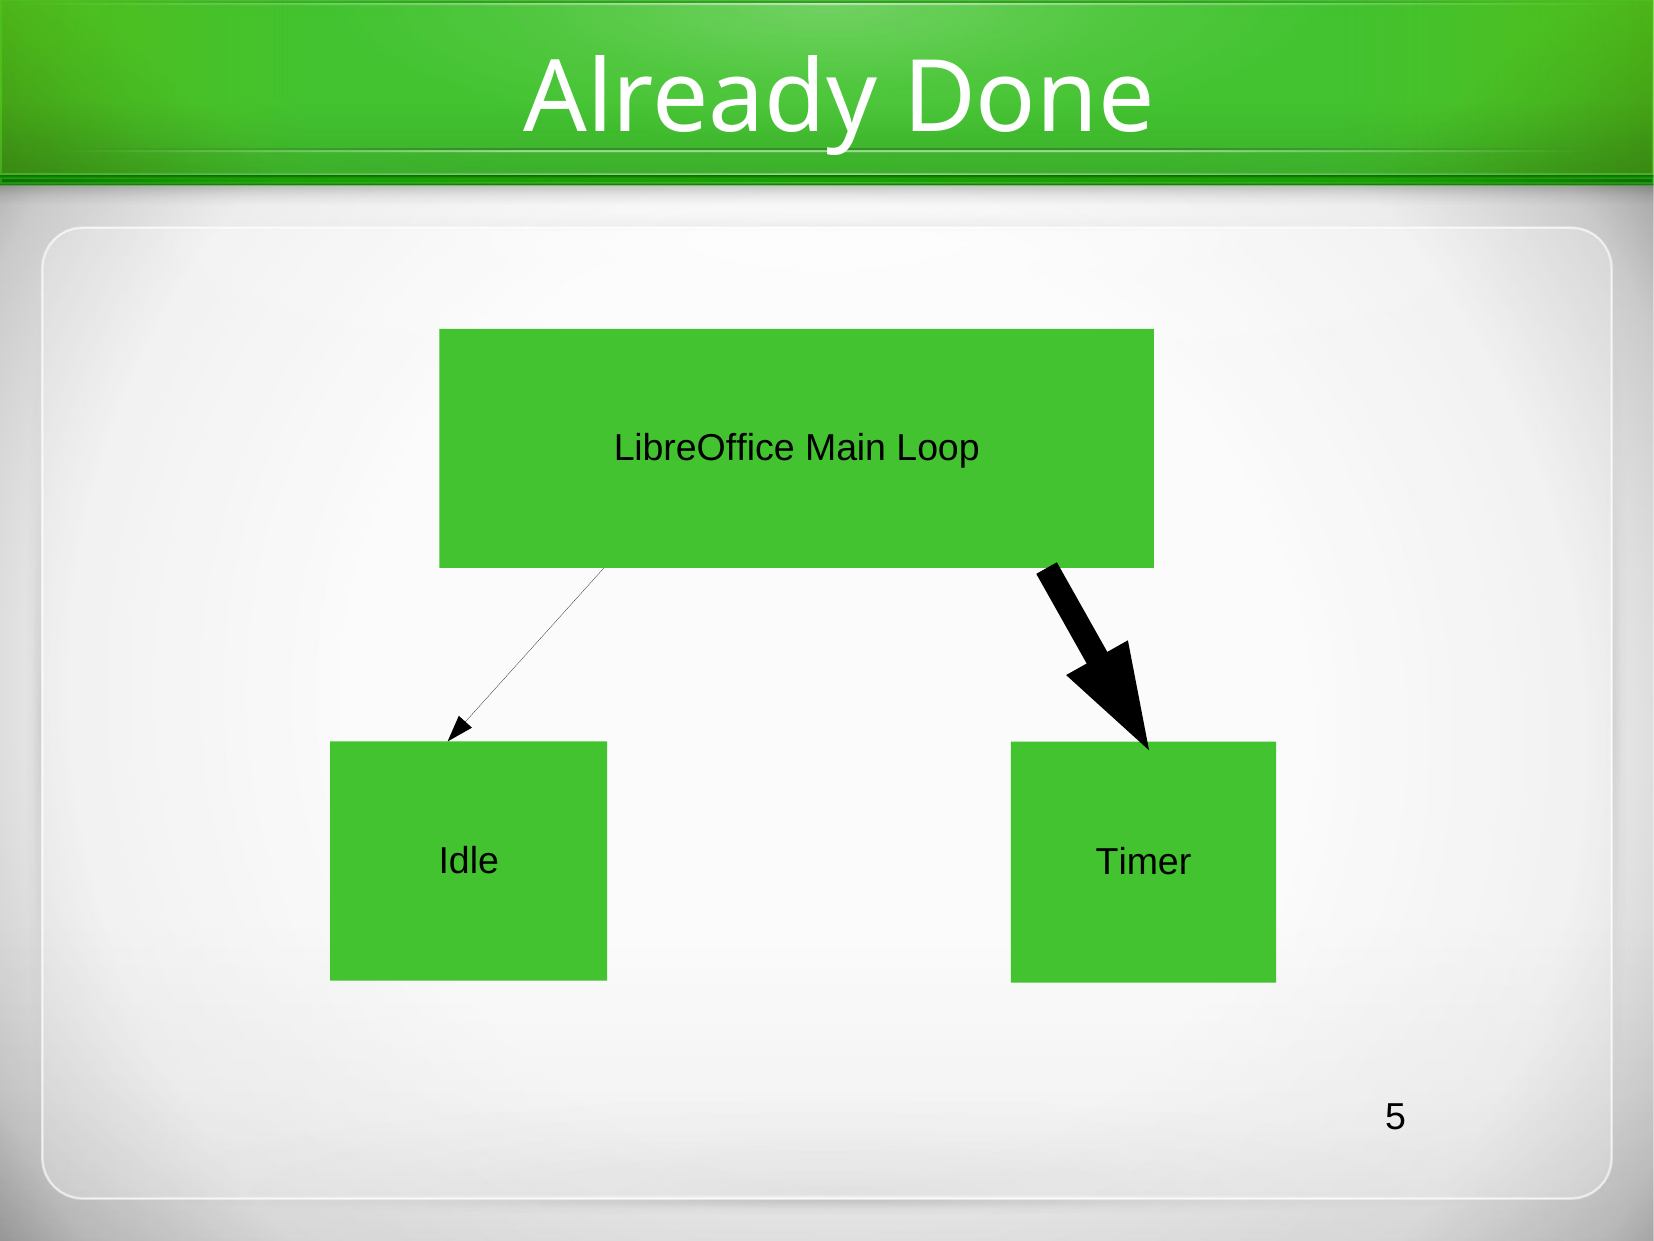

# Already Done
LibreOffice Main Loop
Idle
Timer